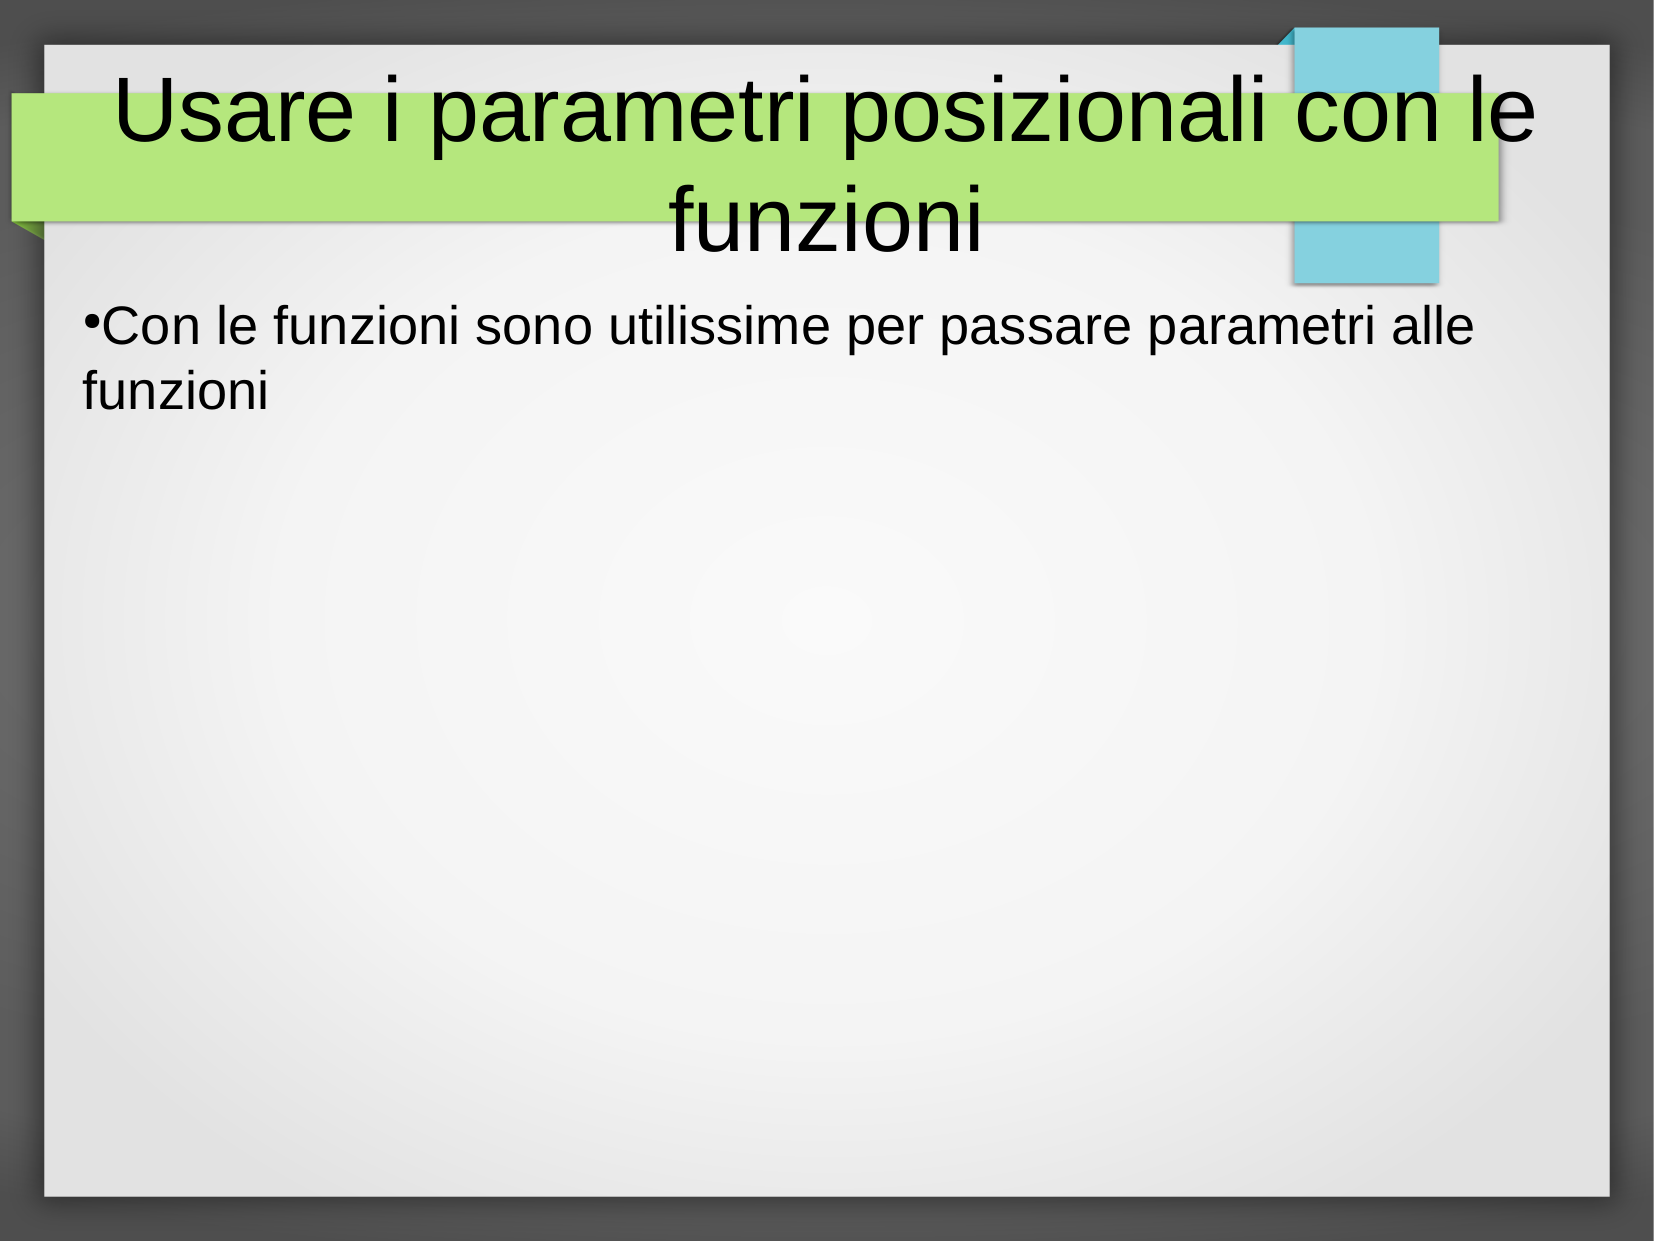

# Usare i parametri posizionali con le funzioni
Con le funzioni sono utilissime per passare parametri alle funzioni